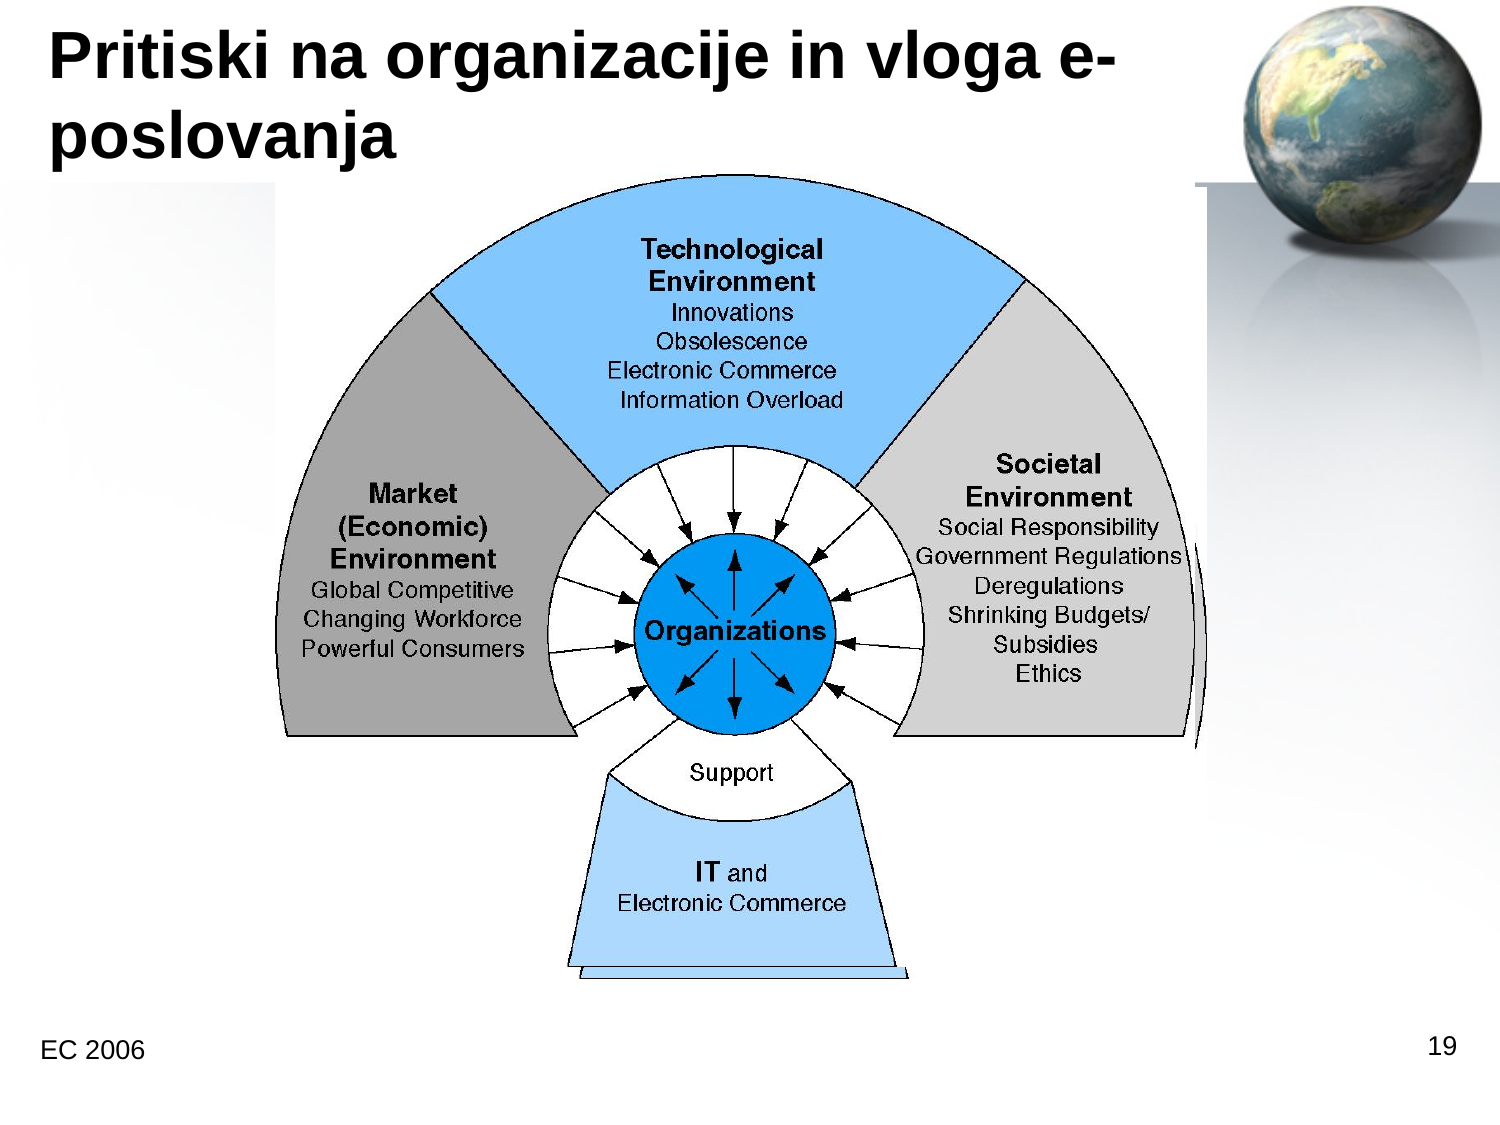

# Pritiski na organizacije in vloga e-poslovanja
EC 2006